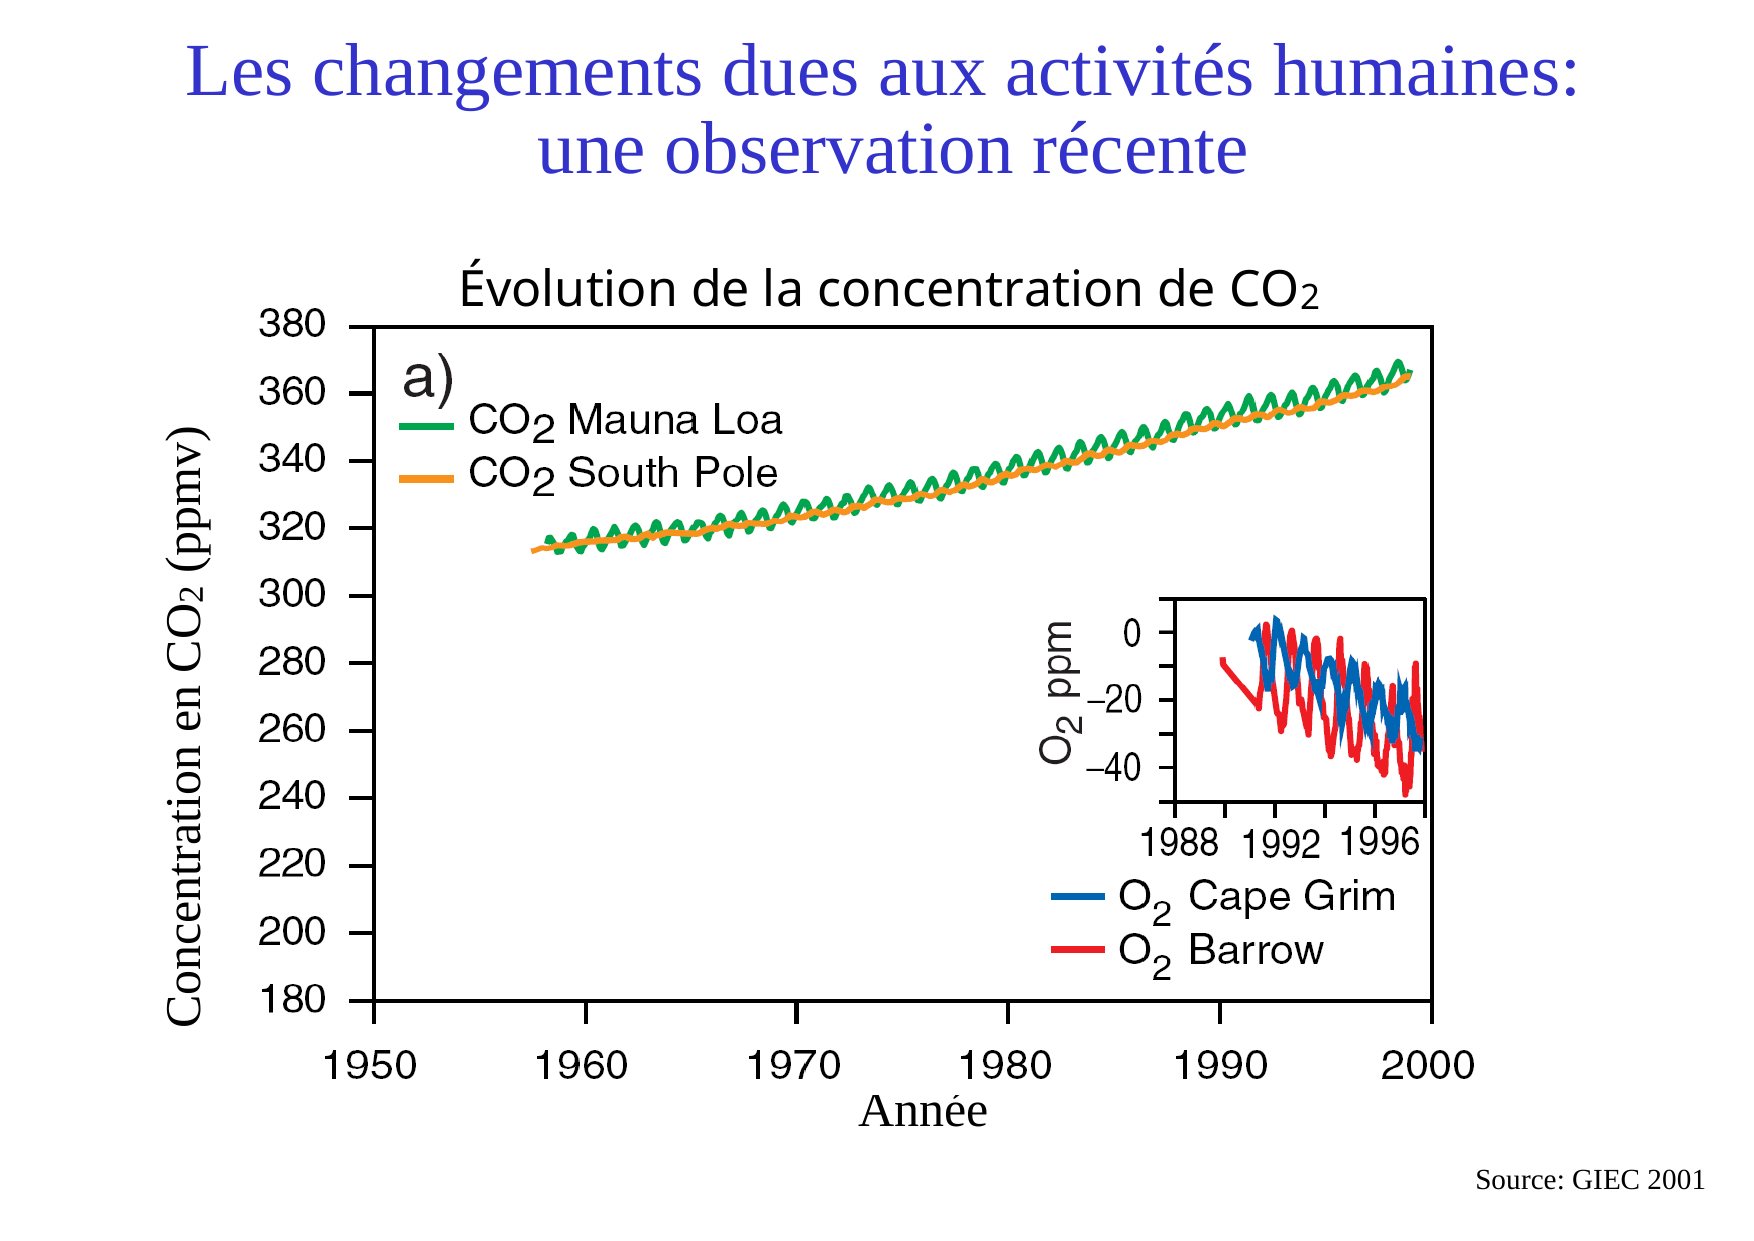

Les changements dues aux activités humaines:
une observation récente
Évolution de la concentration de CO2
Concentration en CO2 (ppmv)‏
Année
Source: GIEC 2001